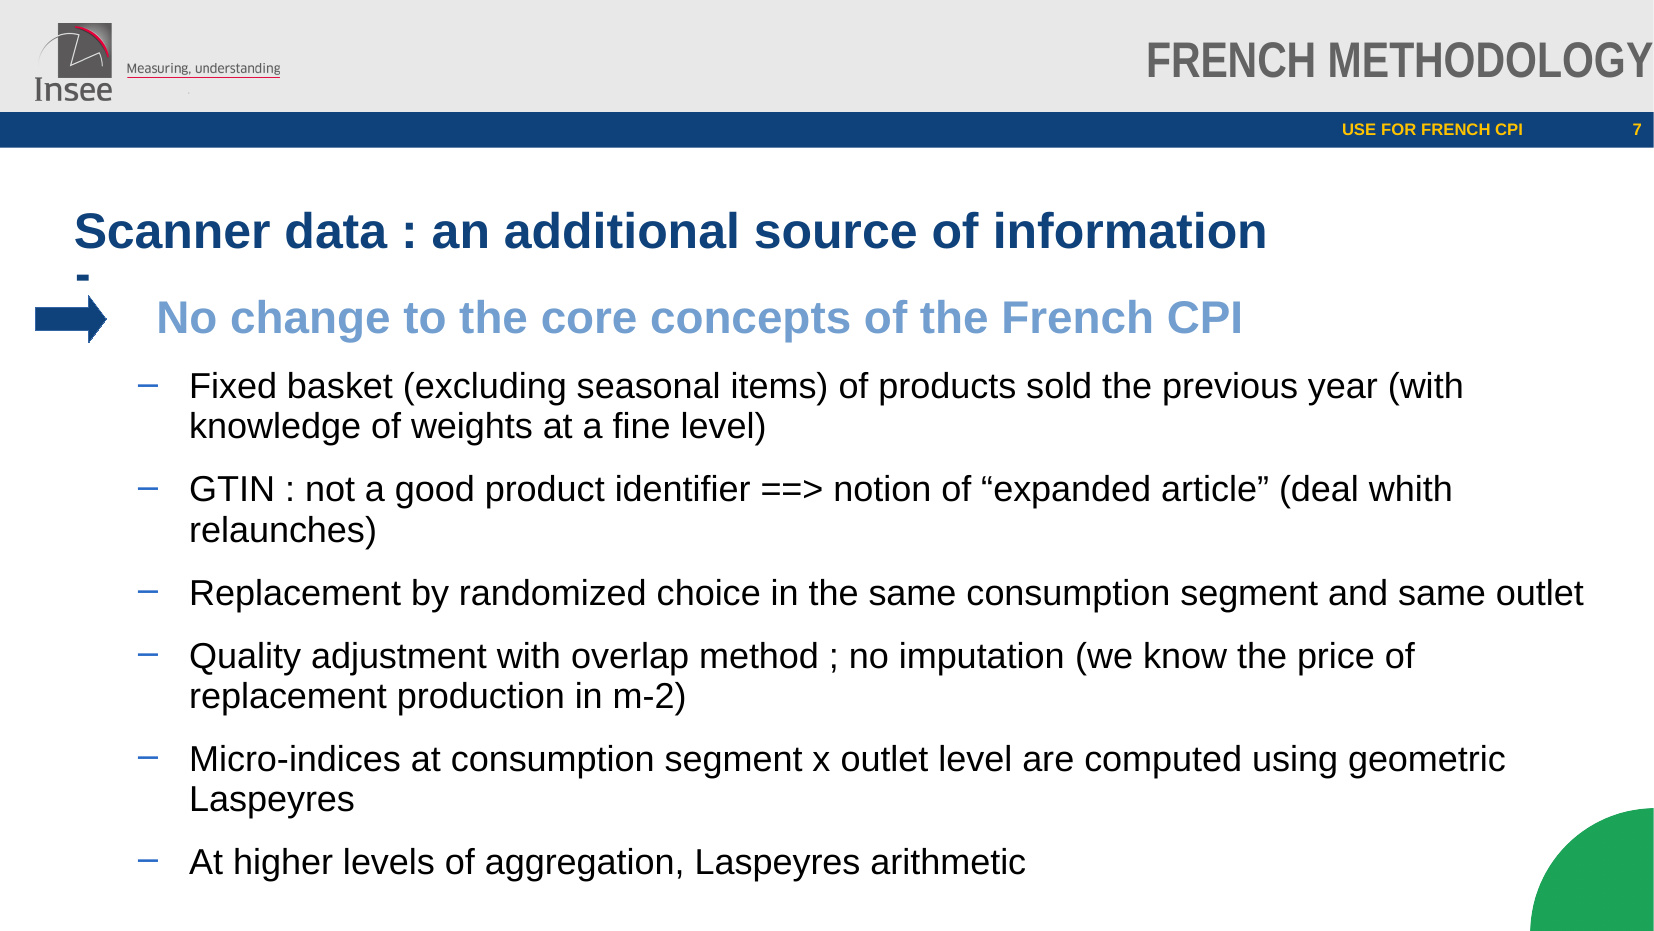

# French methodology
Use for french CPI
7
Scanner data : an additional source of information
No change to the core concepts of the French CPI
Fixed basket (excluding seasonal items) of products sold the previous year (with knowledge of weights at a fine level)
GTIN : not a good product identifier ==> notion of “expanded article” (deal whith relaunches)
Replacement by randomized choice in the same consumption segment and same outlet
Quality adjustment with overlap method ; no imputation (we know the price of replacement production in m-2)
Micro-indices at consumption segment x outlet level are computed using geometric Laspeyres
At higher levels of aggregation, Laspeyres arithmetic